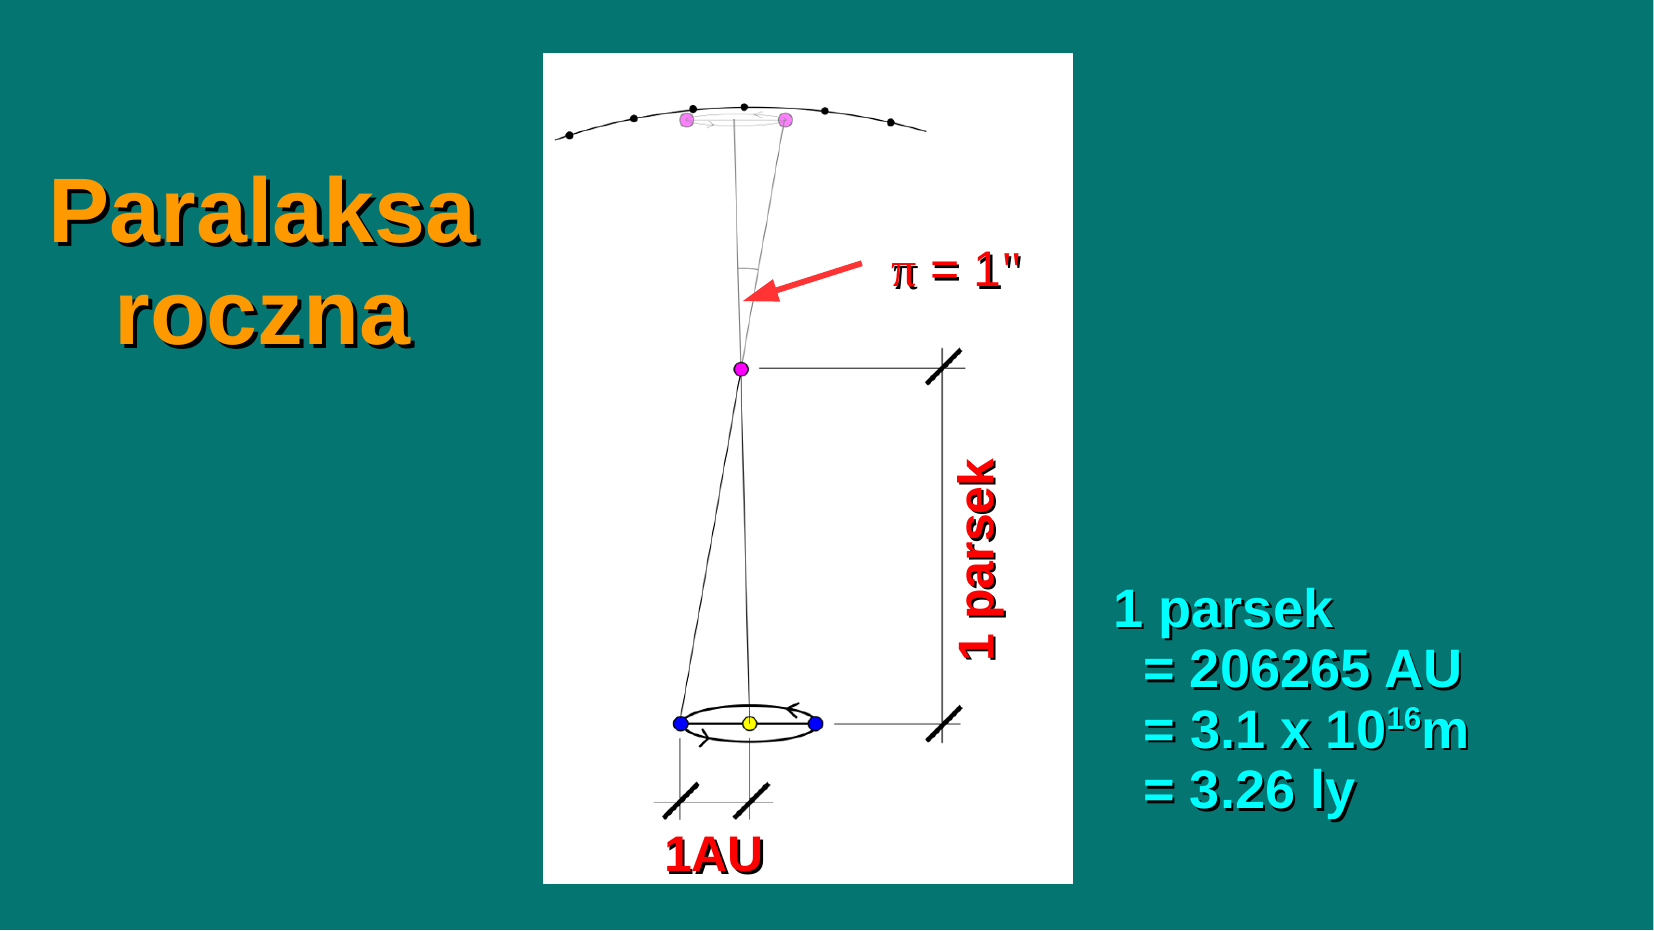

# Paralaksa roczna
π = 1"
1 parsek
1 parsek
 = 206265 AU
 = 3.1 x 1016m
 = 3.26 ly
1AU